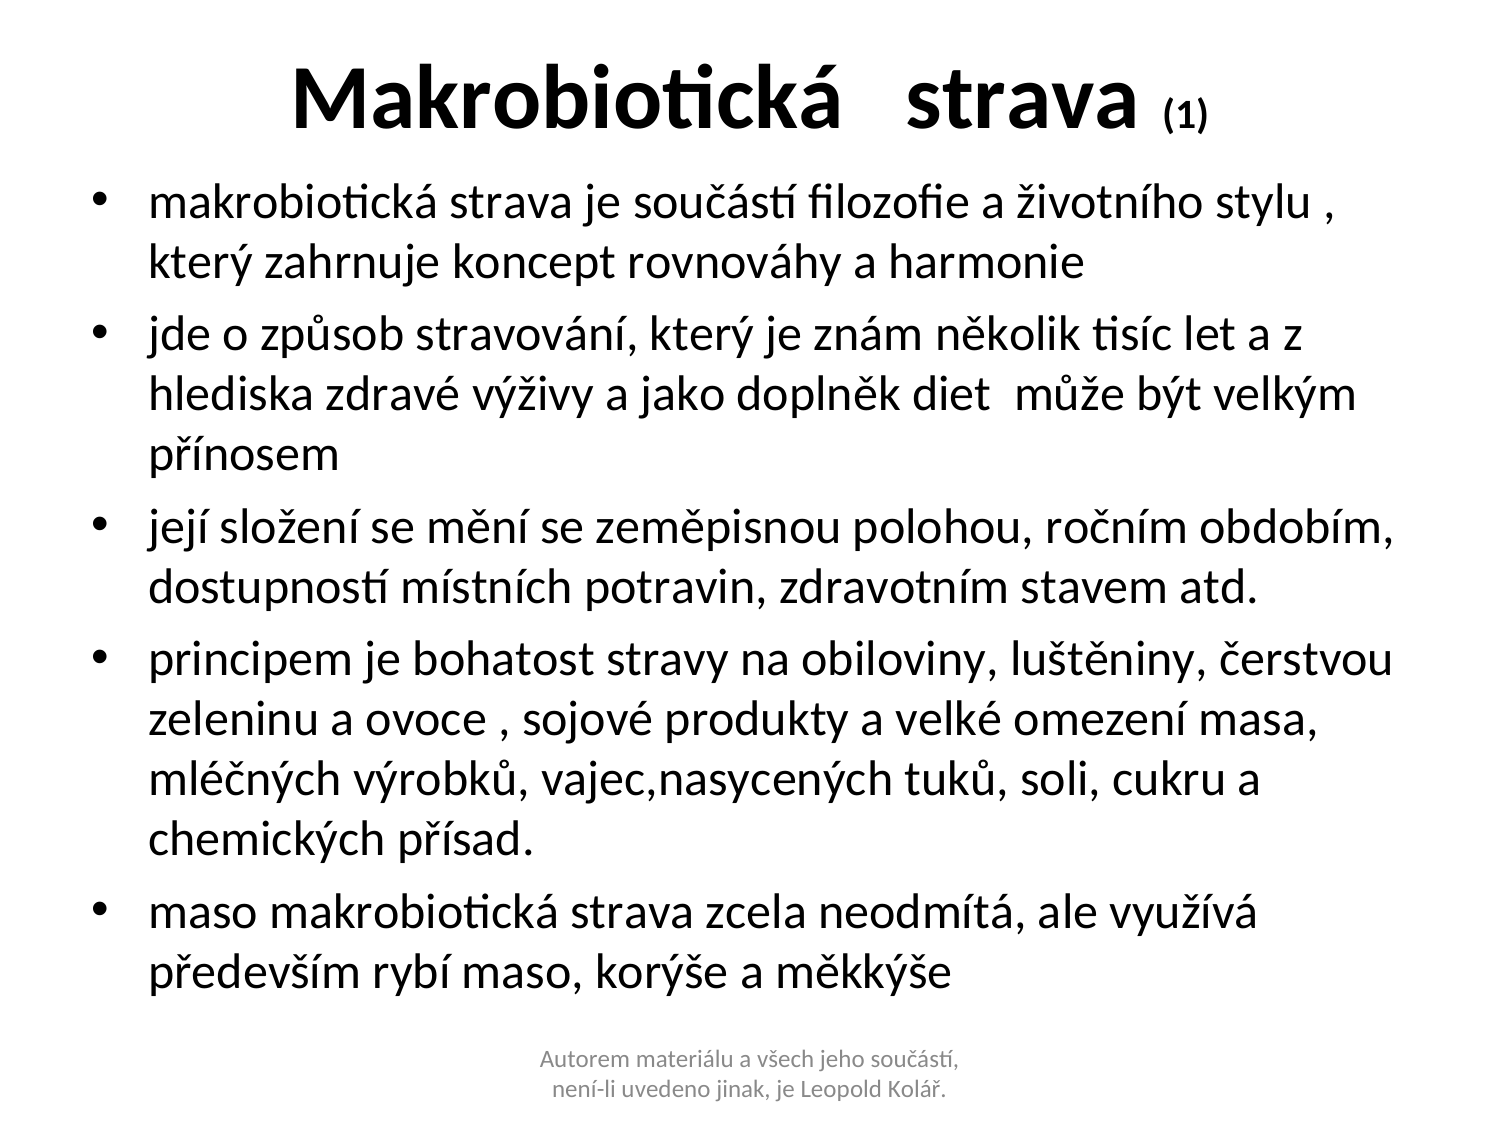

# Makrobiotická strava (1)
makrobiotická strava je součástí filozofie a životního stylu , který zahrnuje koncept rovnováhy a harmonie
jde o způsob stravování, který je znám několik tisíc let a z hlediska zdravé výživy a jako doplněk diet může být velkým přínosem
její složení se mění se zeměpisnou polohou, ročním obdobím, dostupností místních potravin, zdravotním stavem atd.
principem je bohatost stravy na obiloviny, luštěniny, čerstvou zeleninu a ovoce , sojové produkty a velké omezení masa, mléčných výrobků, vajec,nasycených tuků, soli, cukru a chemických přísad.
maso makrobiotická strava zcela neodmítá, ale využívá především rybí maso, korýše a měkkýše
Autorem materiálu a všech jeho součástí, není-li uvedeno jinak, je Leopold Kolář.